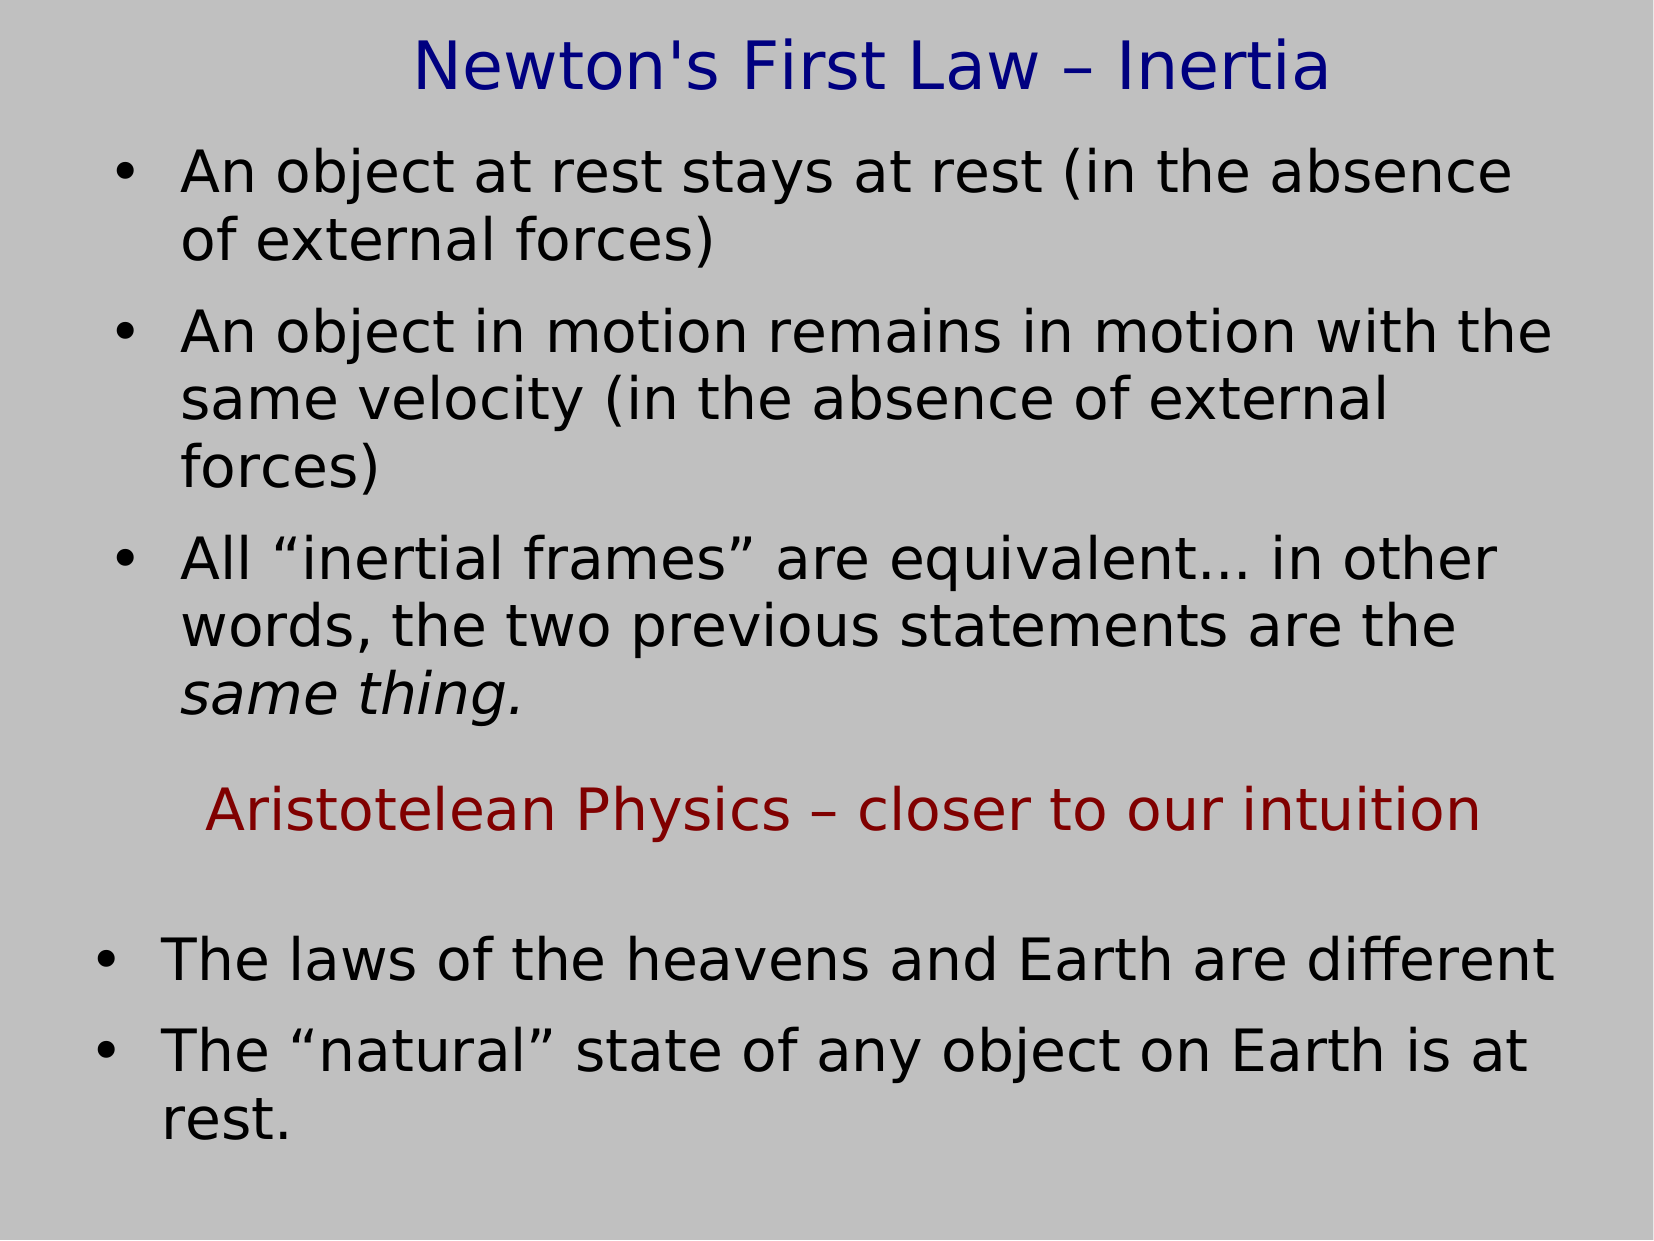

Newton's First Law – Inertia
•	An object at rest stays at rest (in the absence of external forces)
•	An object in motion remains in motion with the same velocity (in the absence of external forces)
•	All “inertial frames” are equivalent... in other words, the two previous statements are the same thing.
Aristotelean Physics – closer to our intuition
•	The laws of the heavens and Earth are different
•	The “natural” state of any object on Earth is at rest.